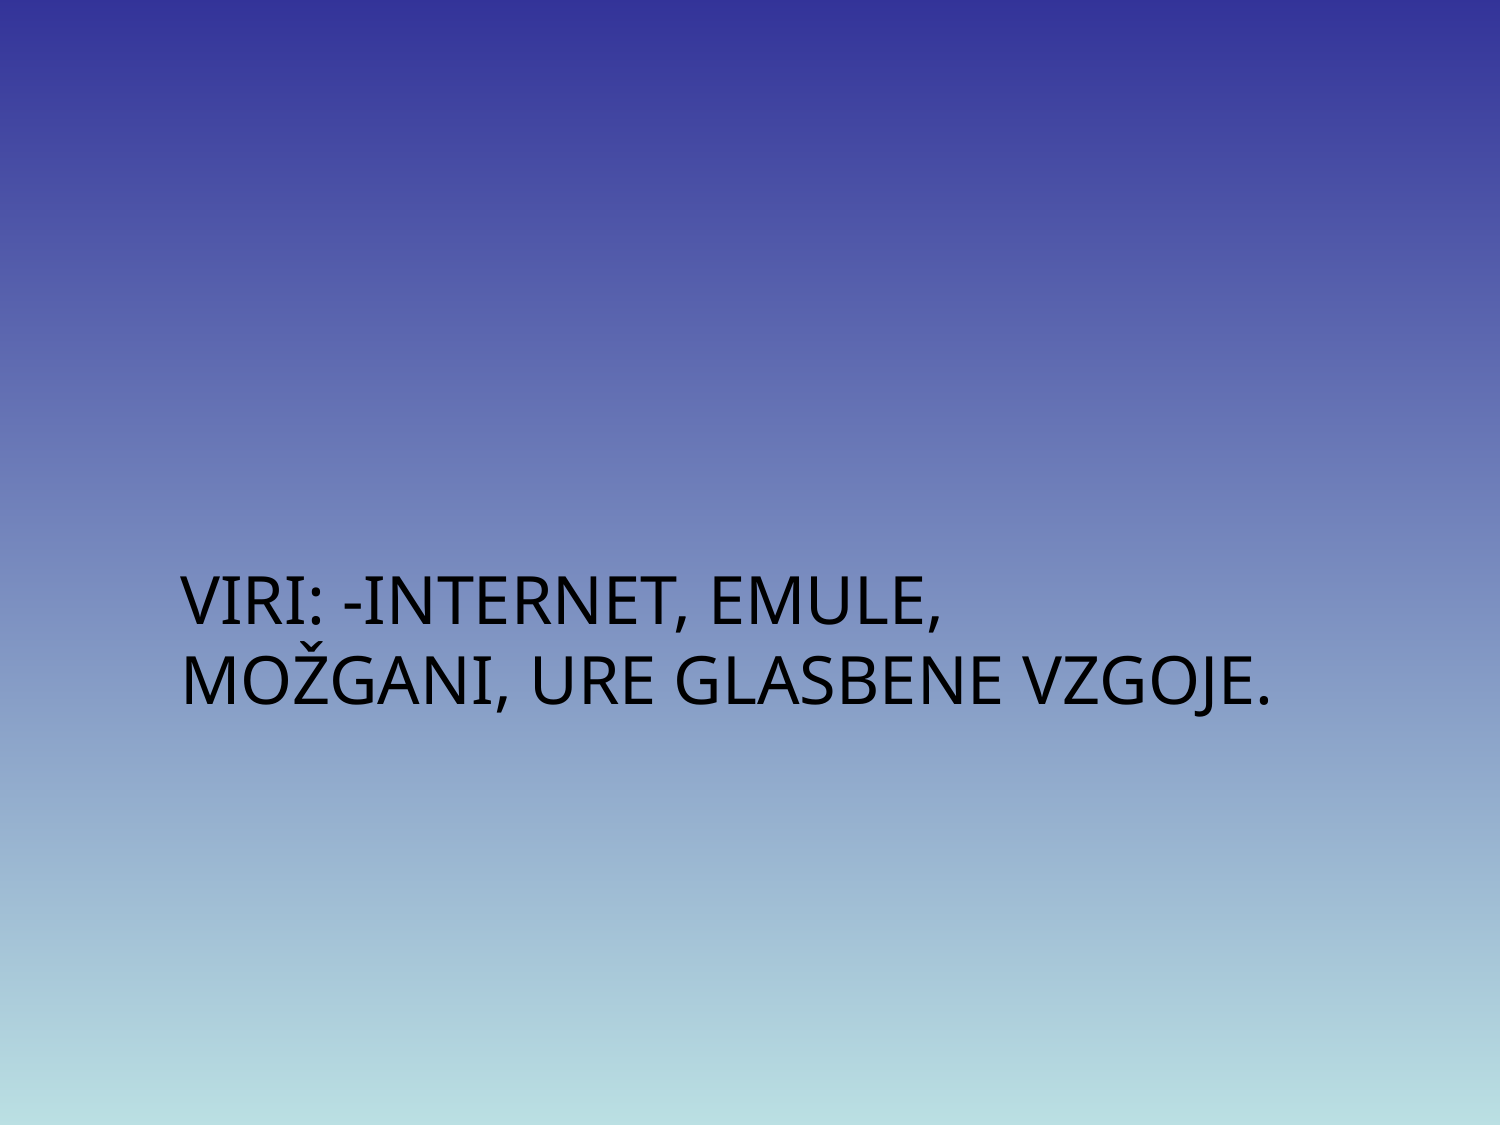

VIRI: -INTERNET, EMULE,
MOŽGANI, URE GLASBENE VZGOJE.